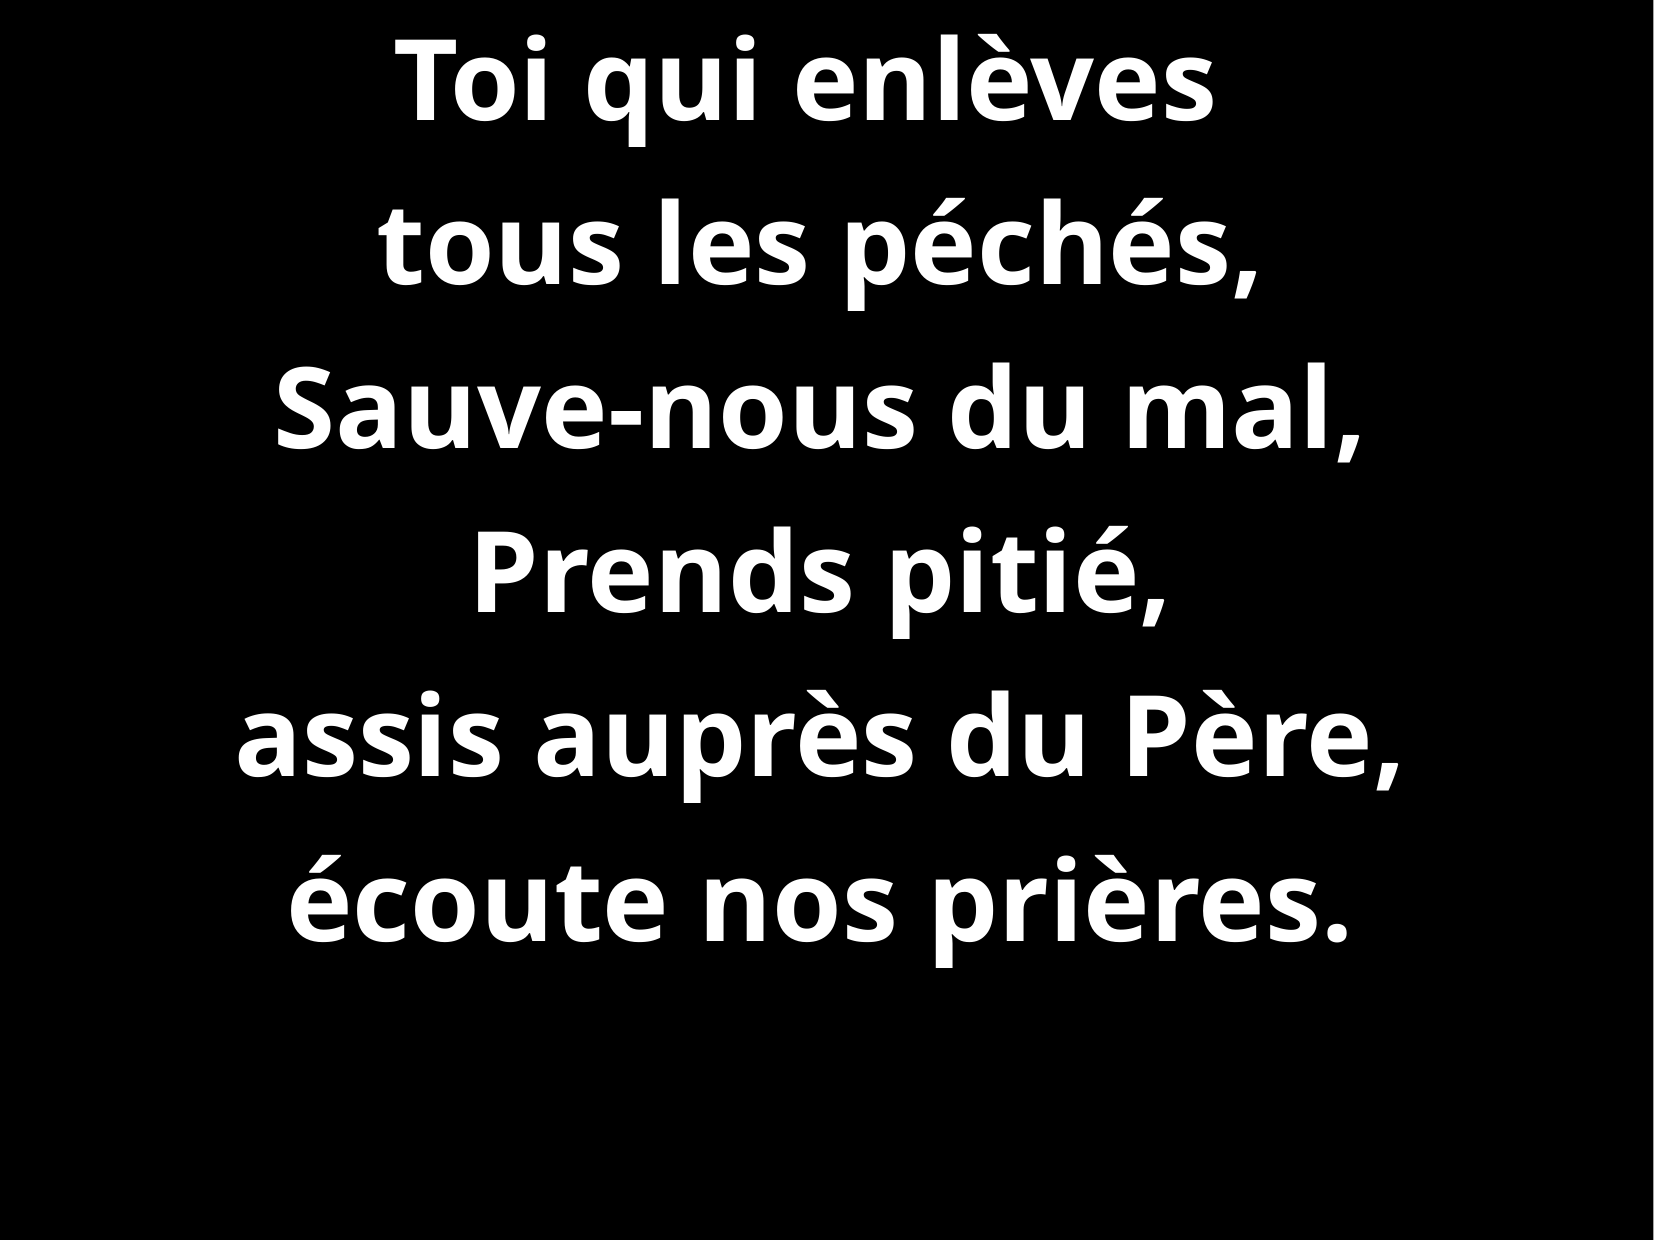

# Toi qui enlèves
tous les péchés,
Sauve-nous du mal,
Prends pitié,
assis auprès du Père,
écoute nos prières.